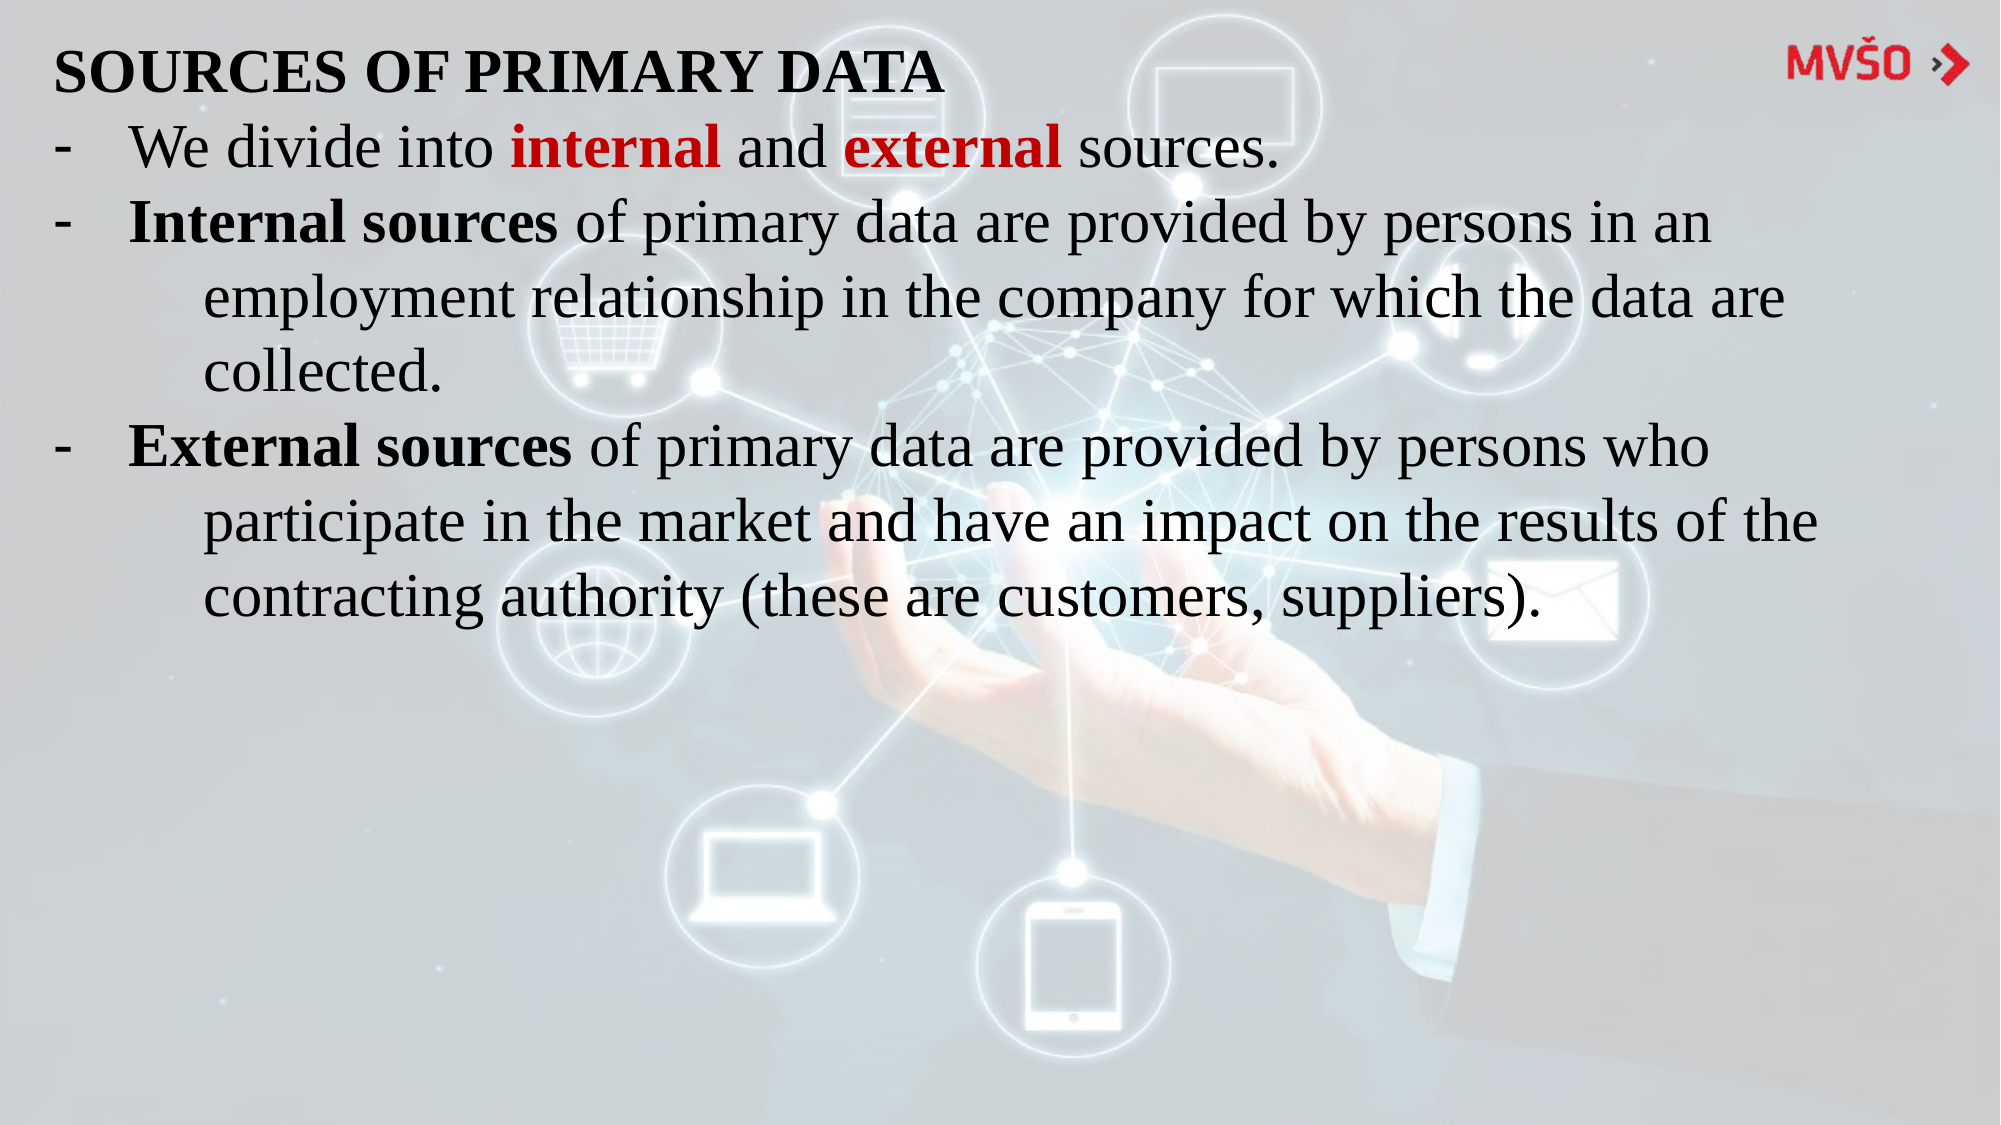

SOURCES OF PRIMARY DATA
We divide into internal and external sources.
Internal sources of primary data are provided by persons in an employment relationship in the company for which the data are collected.
External sources of primary data are provided by persons who participate in the market and have an impact on the results of the contracting authority (these are customers, suppliers).